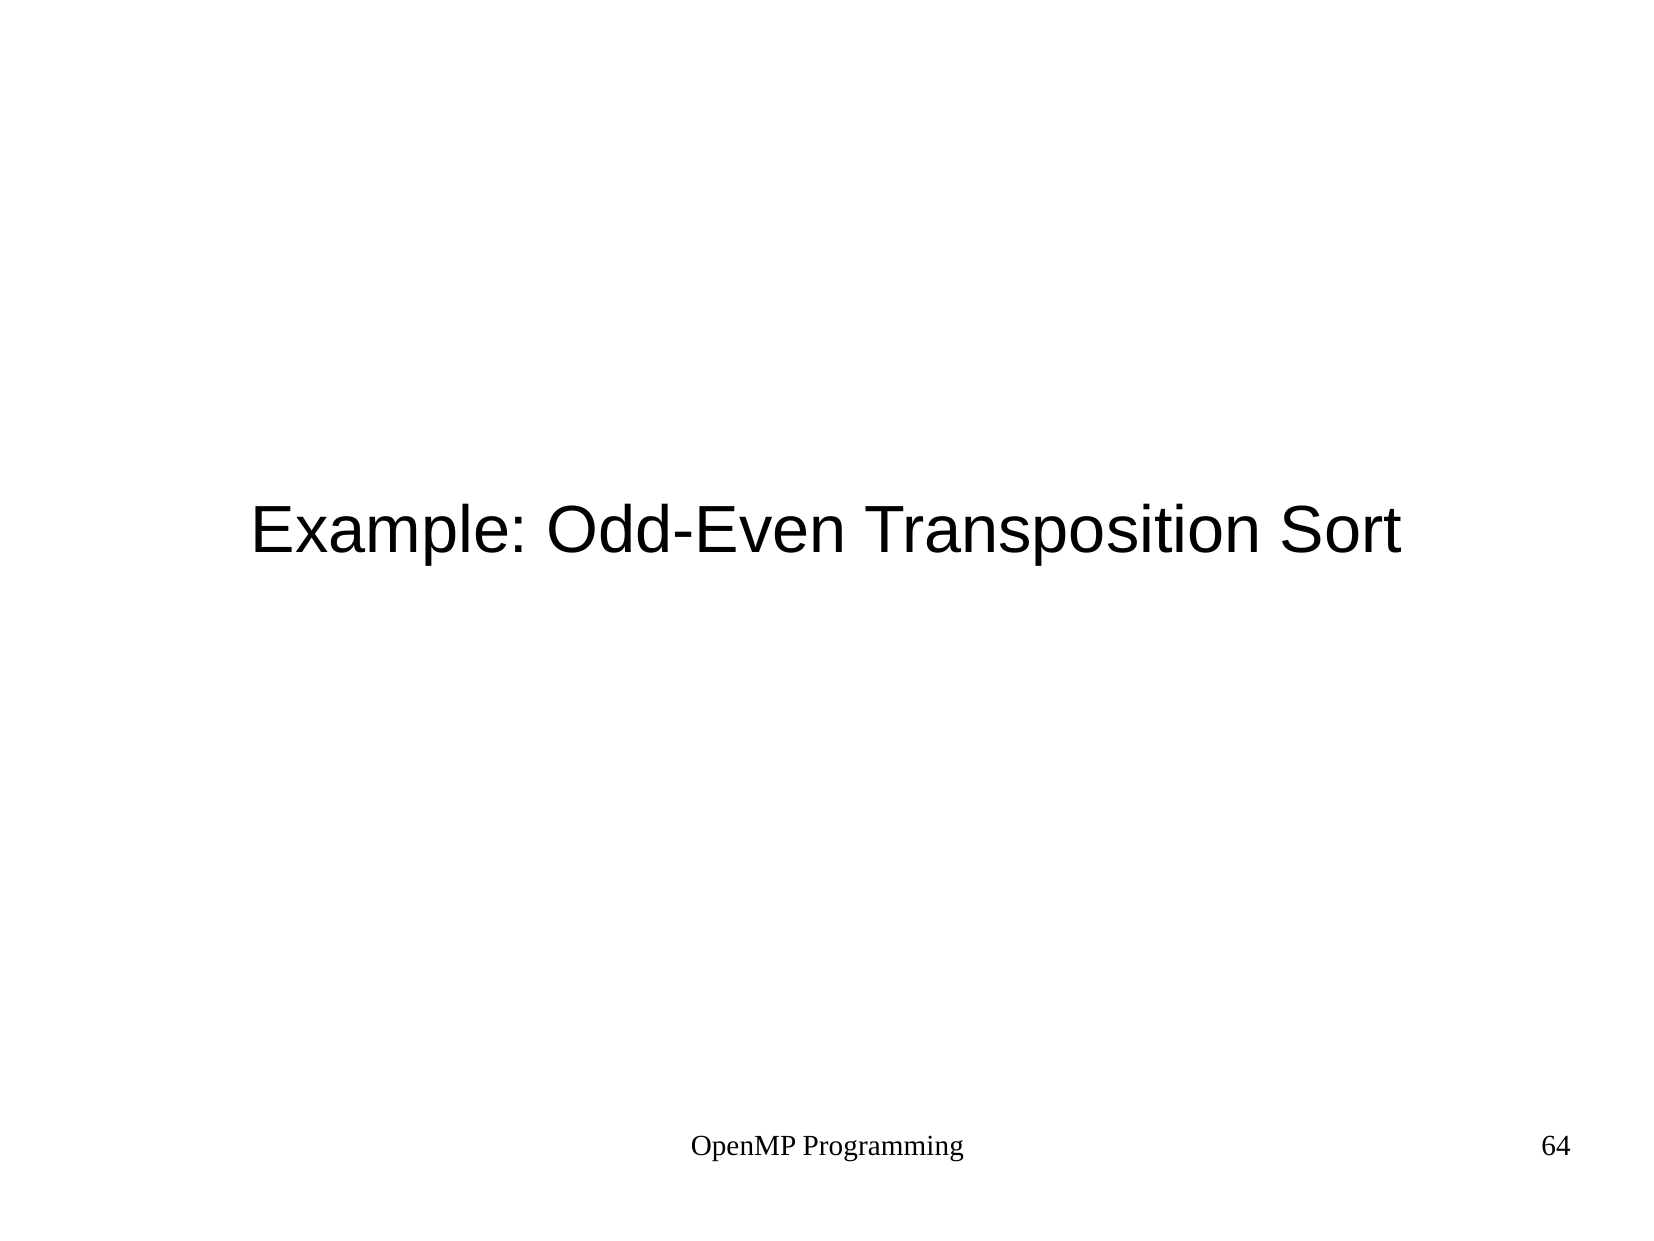

# Example: Odd-Even Transposition Sort
OpenMP Programming
64